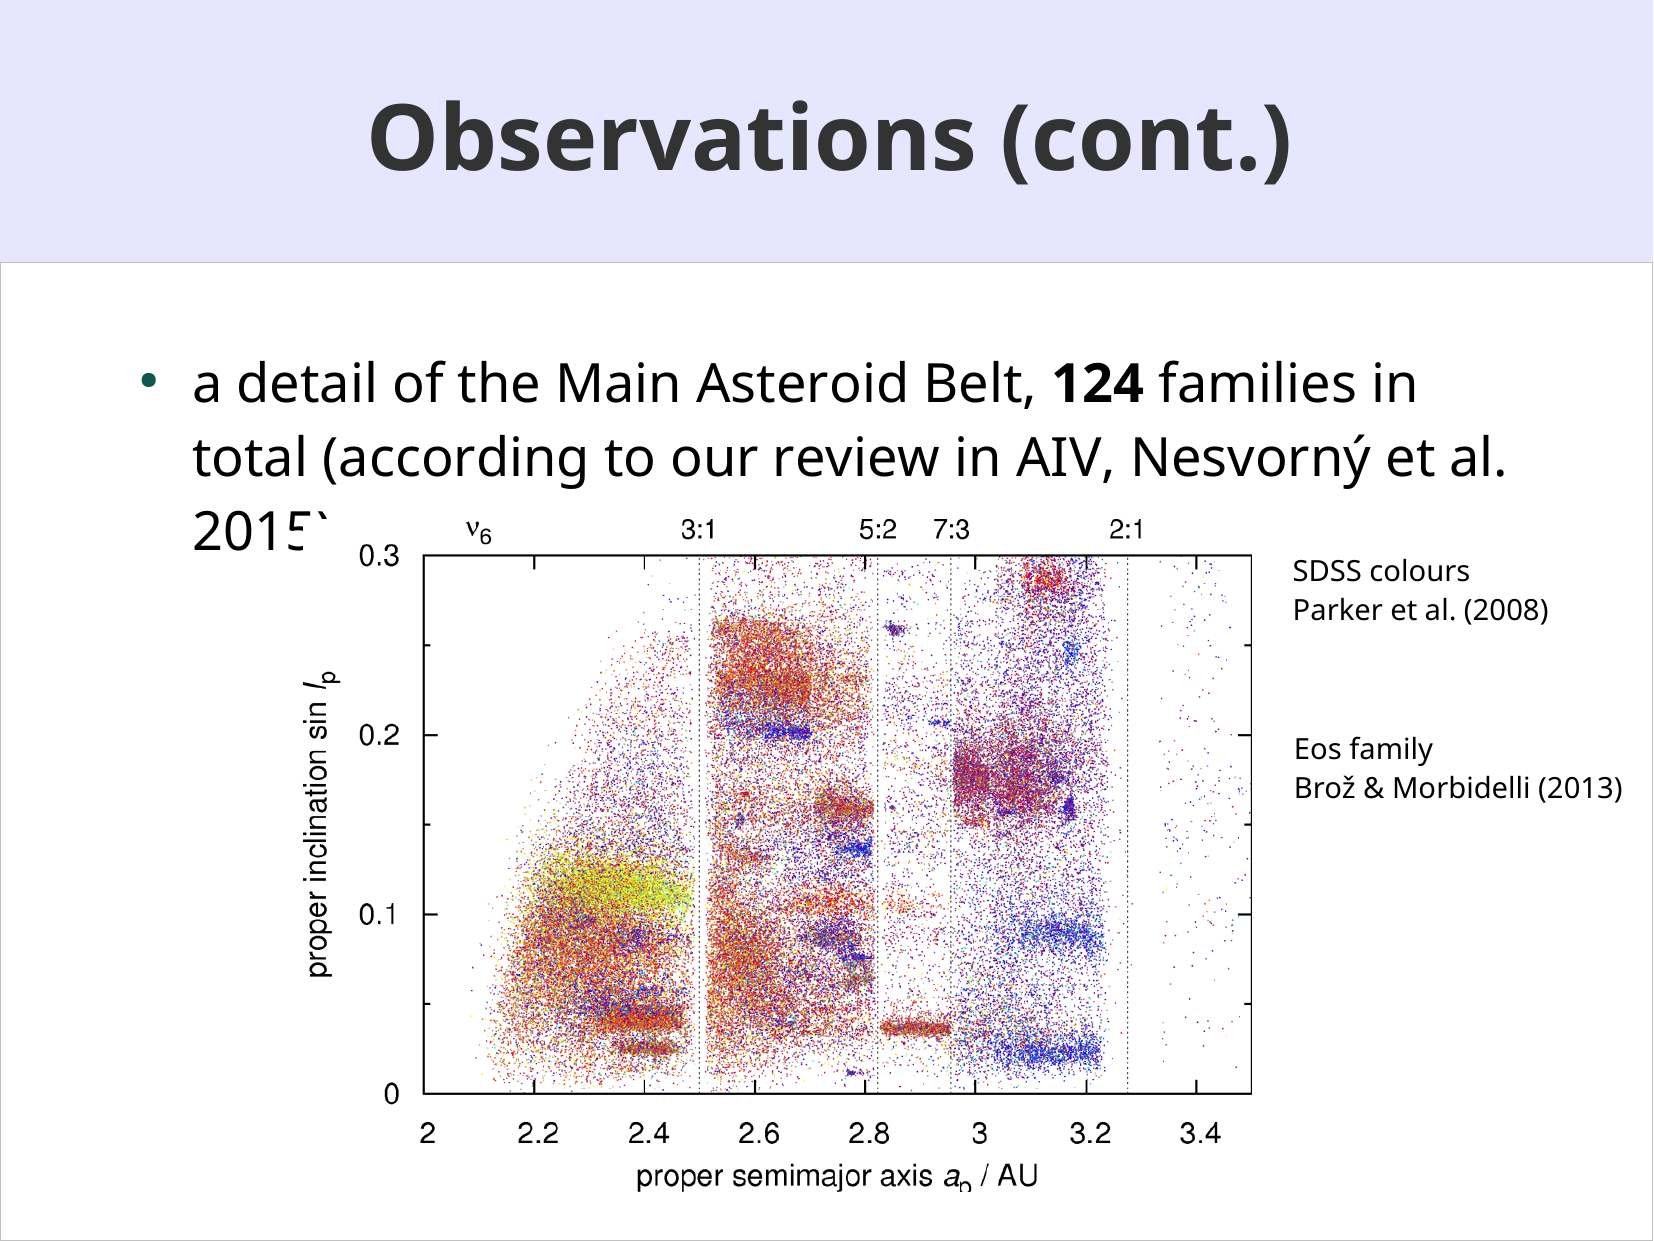

# Observations (cont.)
a detail of the Main Asteroid Belt, 124 families in total (according to our review in AIV, Nesvorný et al. 2015)
SDSS colours
Parker et al. (2008)
Eos family
Brož & Morbidelli (2013)